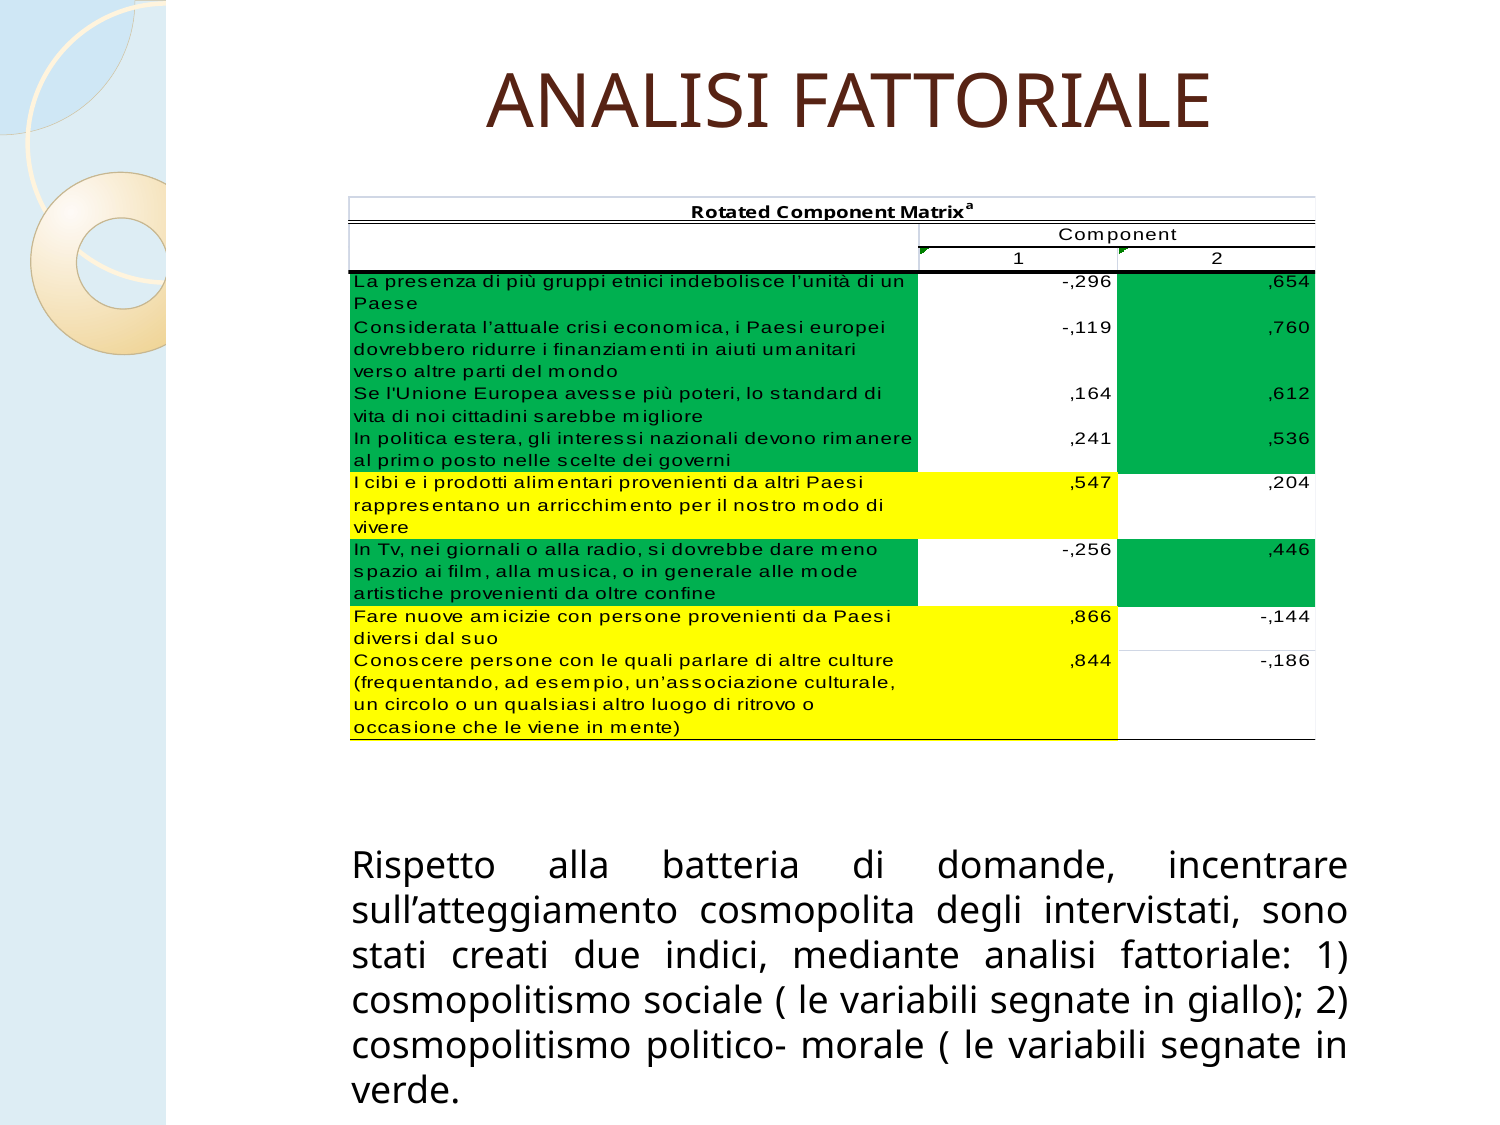

# ANALISI FATTORIALE
Rispetto alla batteria di domande, incentrare sull’atteggiamento cosmopolita degli intervistati, sono stati creati due indici, mediante analisi fattoriale: 1) cosmopolitismo sociale ( le variabili segnate in giallo); 2) cosmopolitismo politico- morale ( le variabili segnate in verde.